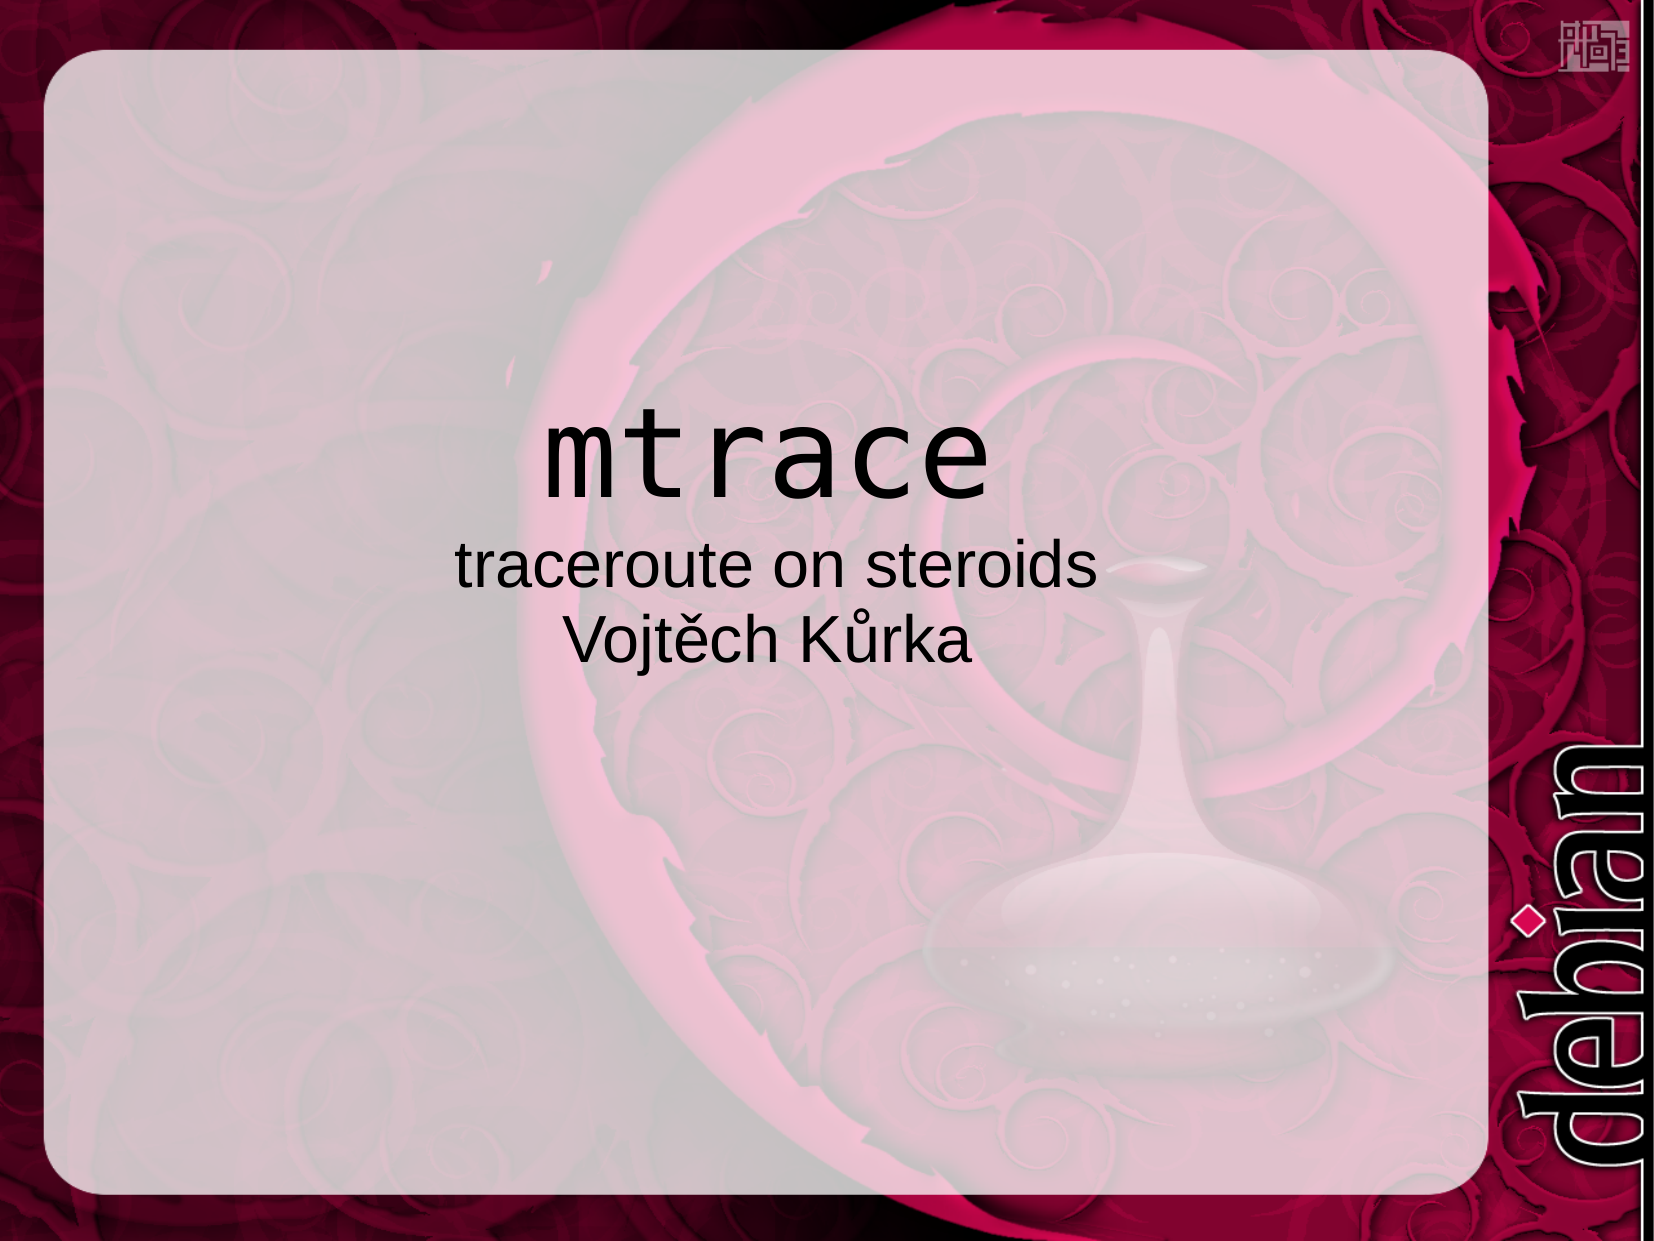

# mtrace
 traceroute on steroids
Vojtěch Kůrka